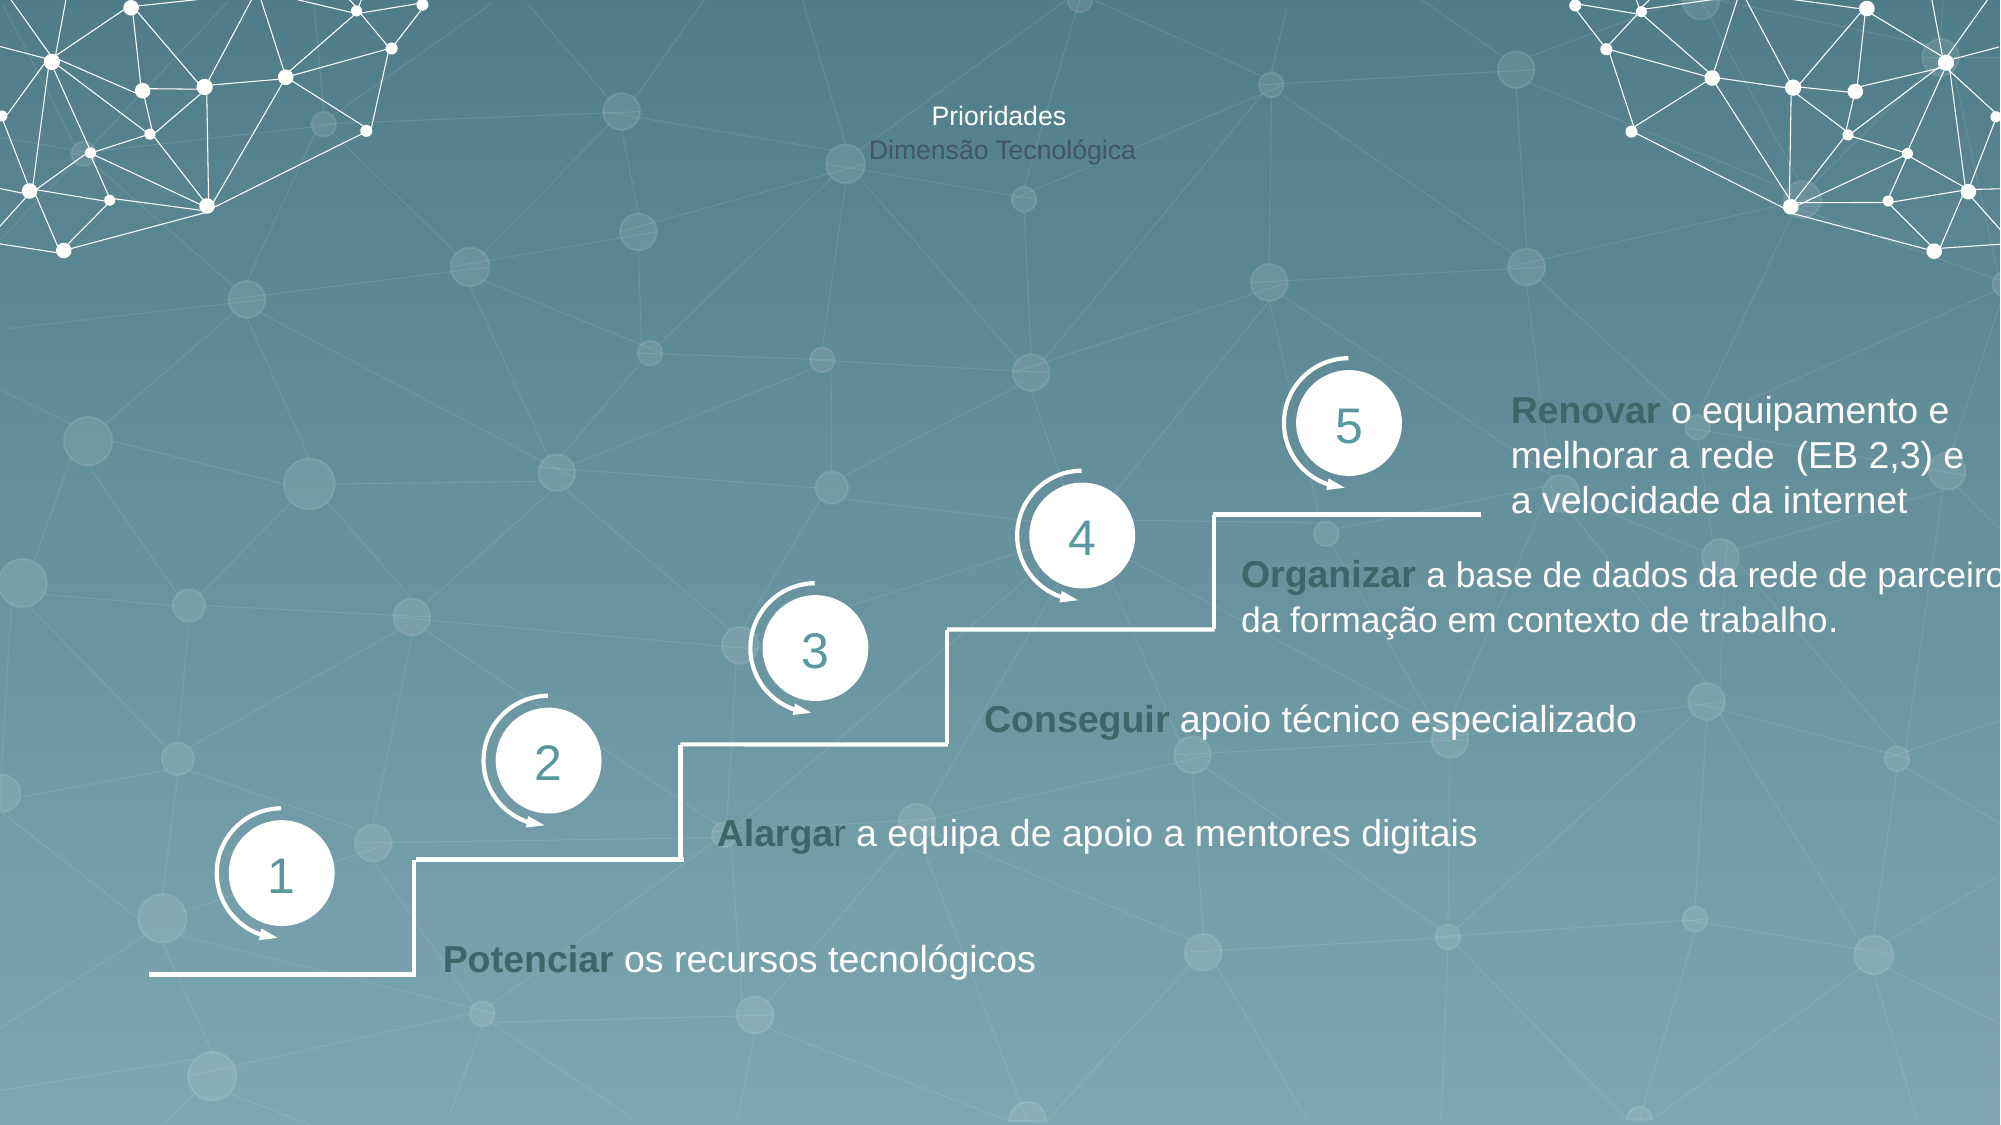

# Prioridades
Dimensão Tecnológica
5
Renovar o equipamento e melhorar a rede  (EB 2,3) e a velocidade da internet
4
Organizar a base de dados da rede de parceiros da formação em contexto de trabalho.
3
Conseguir apoio técnico especializado
2
Alargar a equipa de apoio a mentores digitais
1
Potenciar os recursos tecnológicos